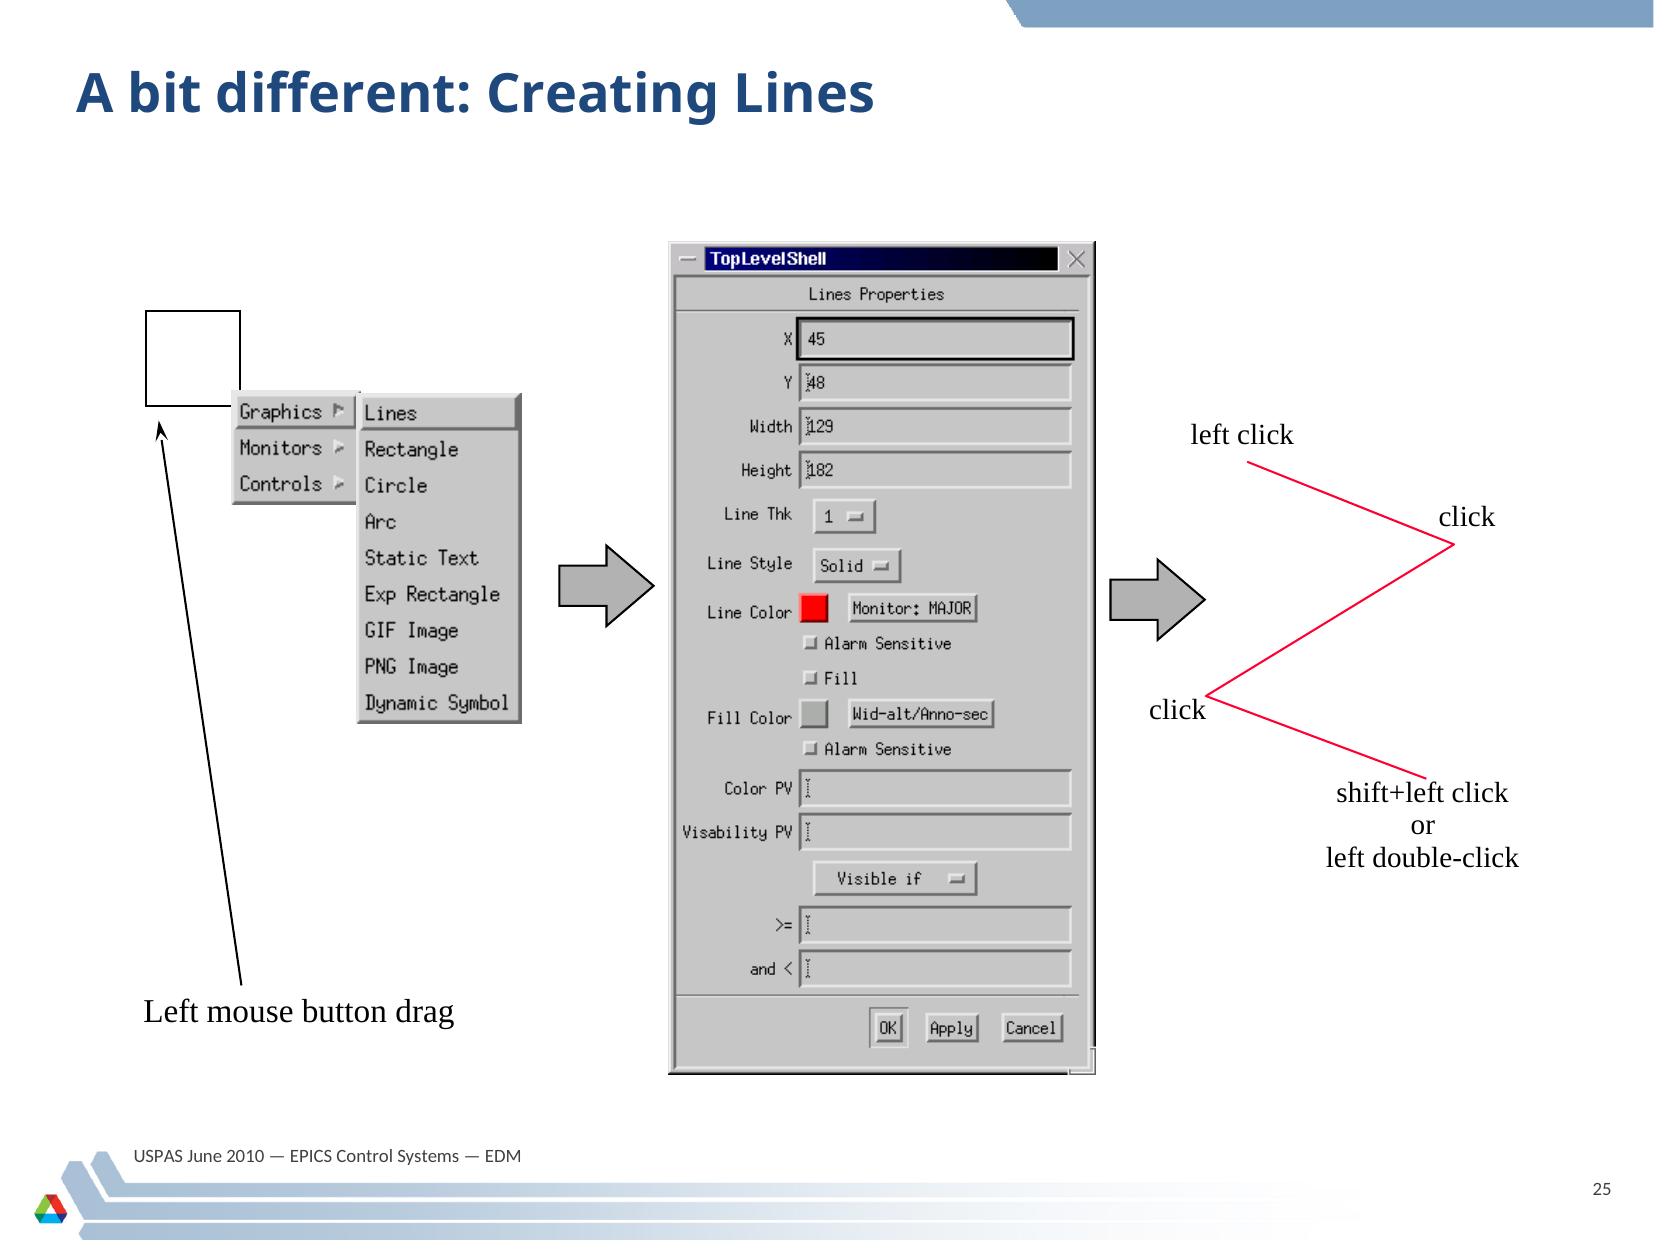

# A bit different: Creating Lines
left click
click
click
shift+left click
or
left double-click
Left mouse button drag
USPAS June 2010 — EPICS Control Systems — EDM
25